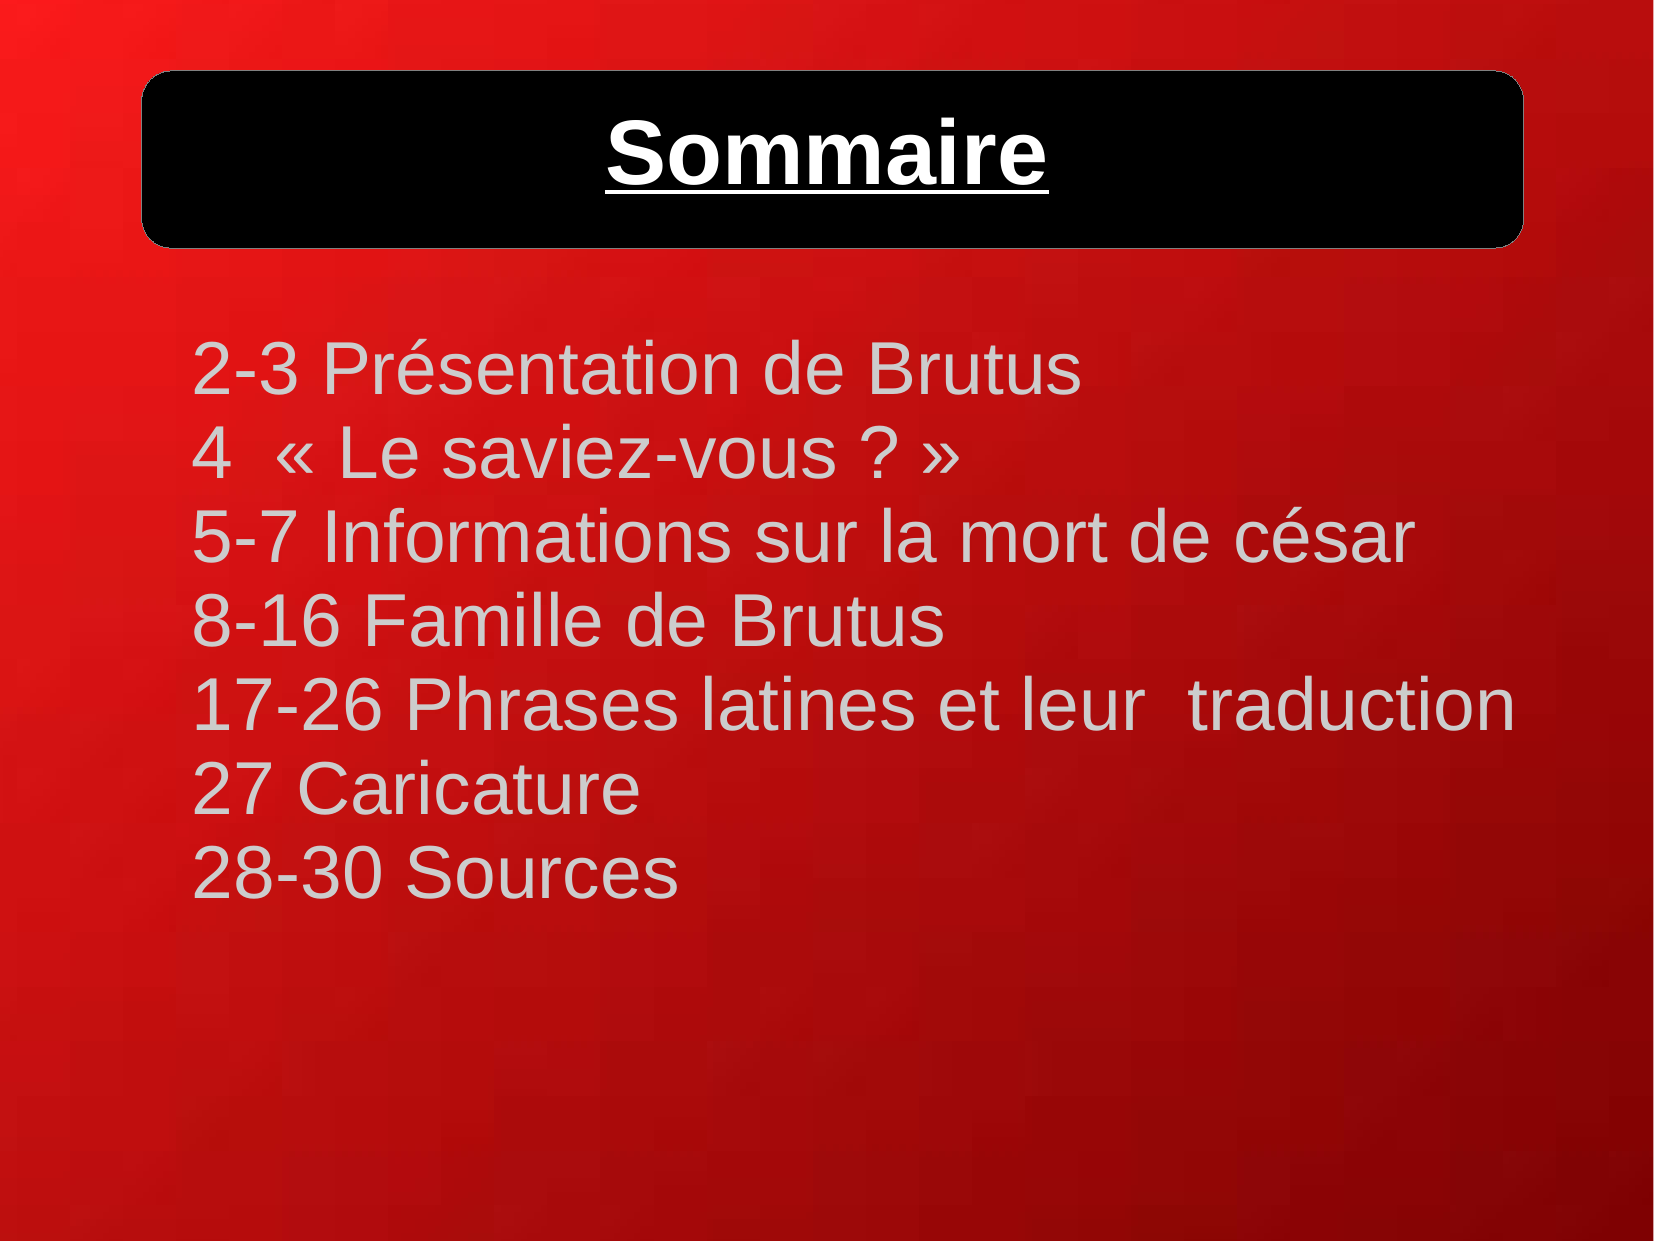

# Sommaire
2-3 Présentation de Brutus
4 « Le saviez-vous ? »
5-7 Informations sur la mort de césar
8-16 Famille de Brutus
17-26 Phrases latines et leur traduction
27 Caricature
28-30 Sources